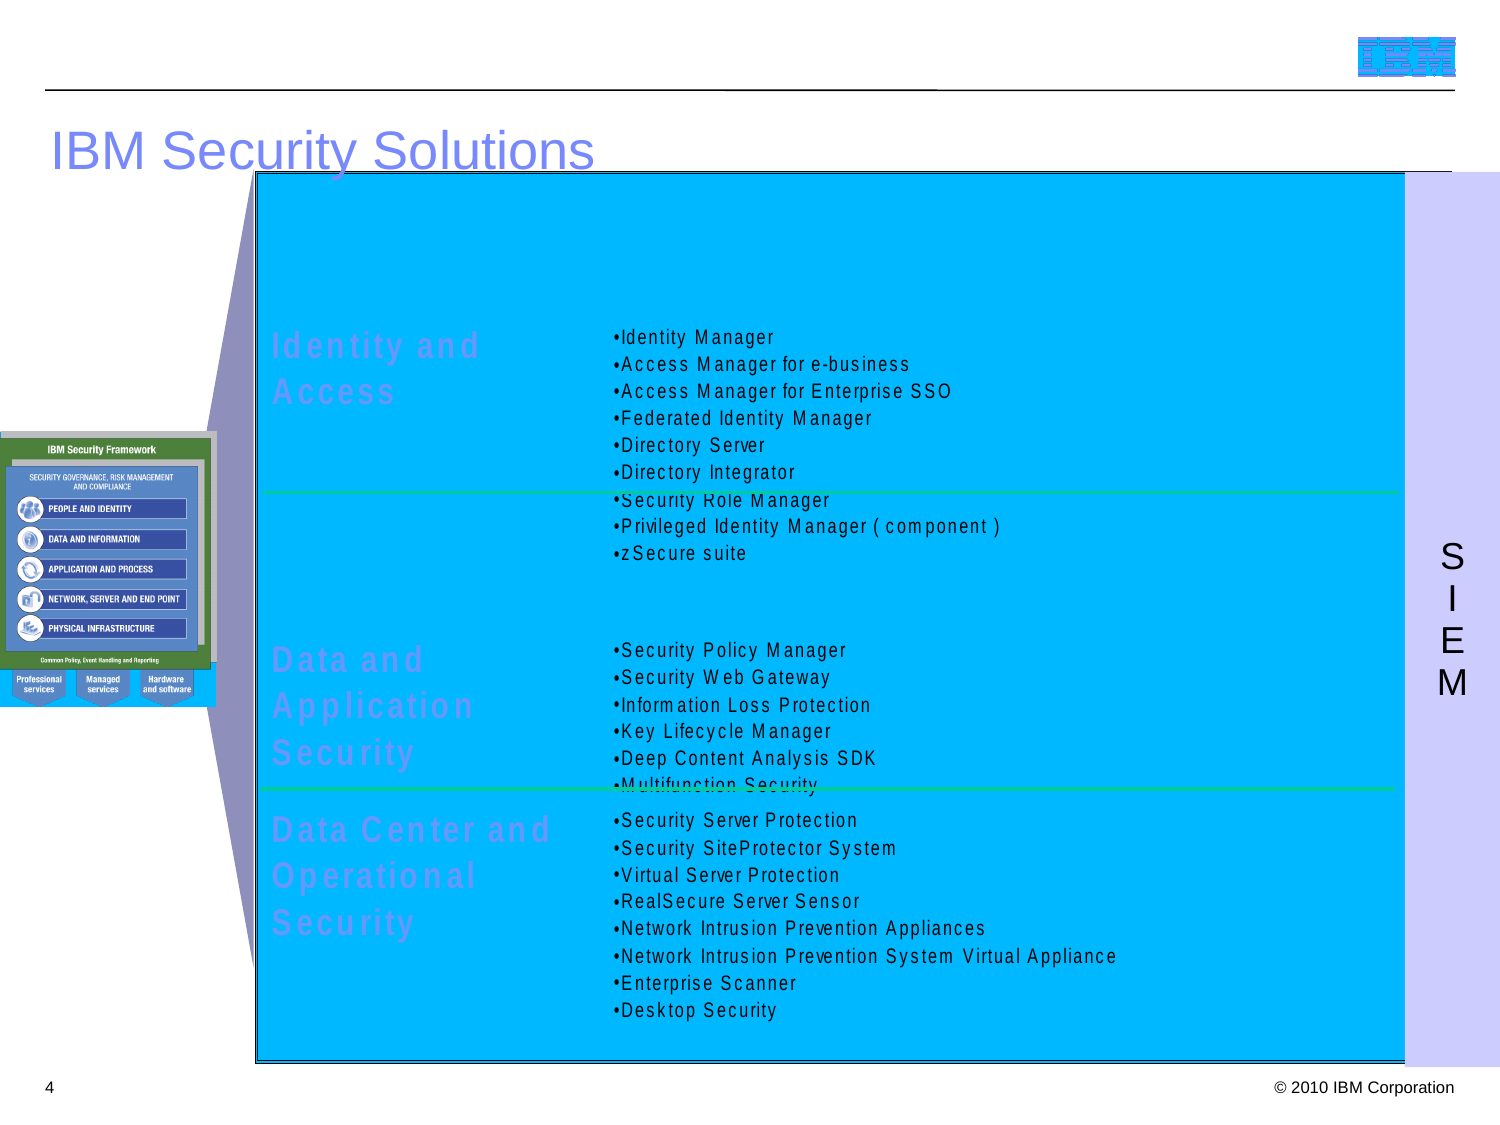

IBM Security Solutions
S
I
E
M
4